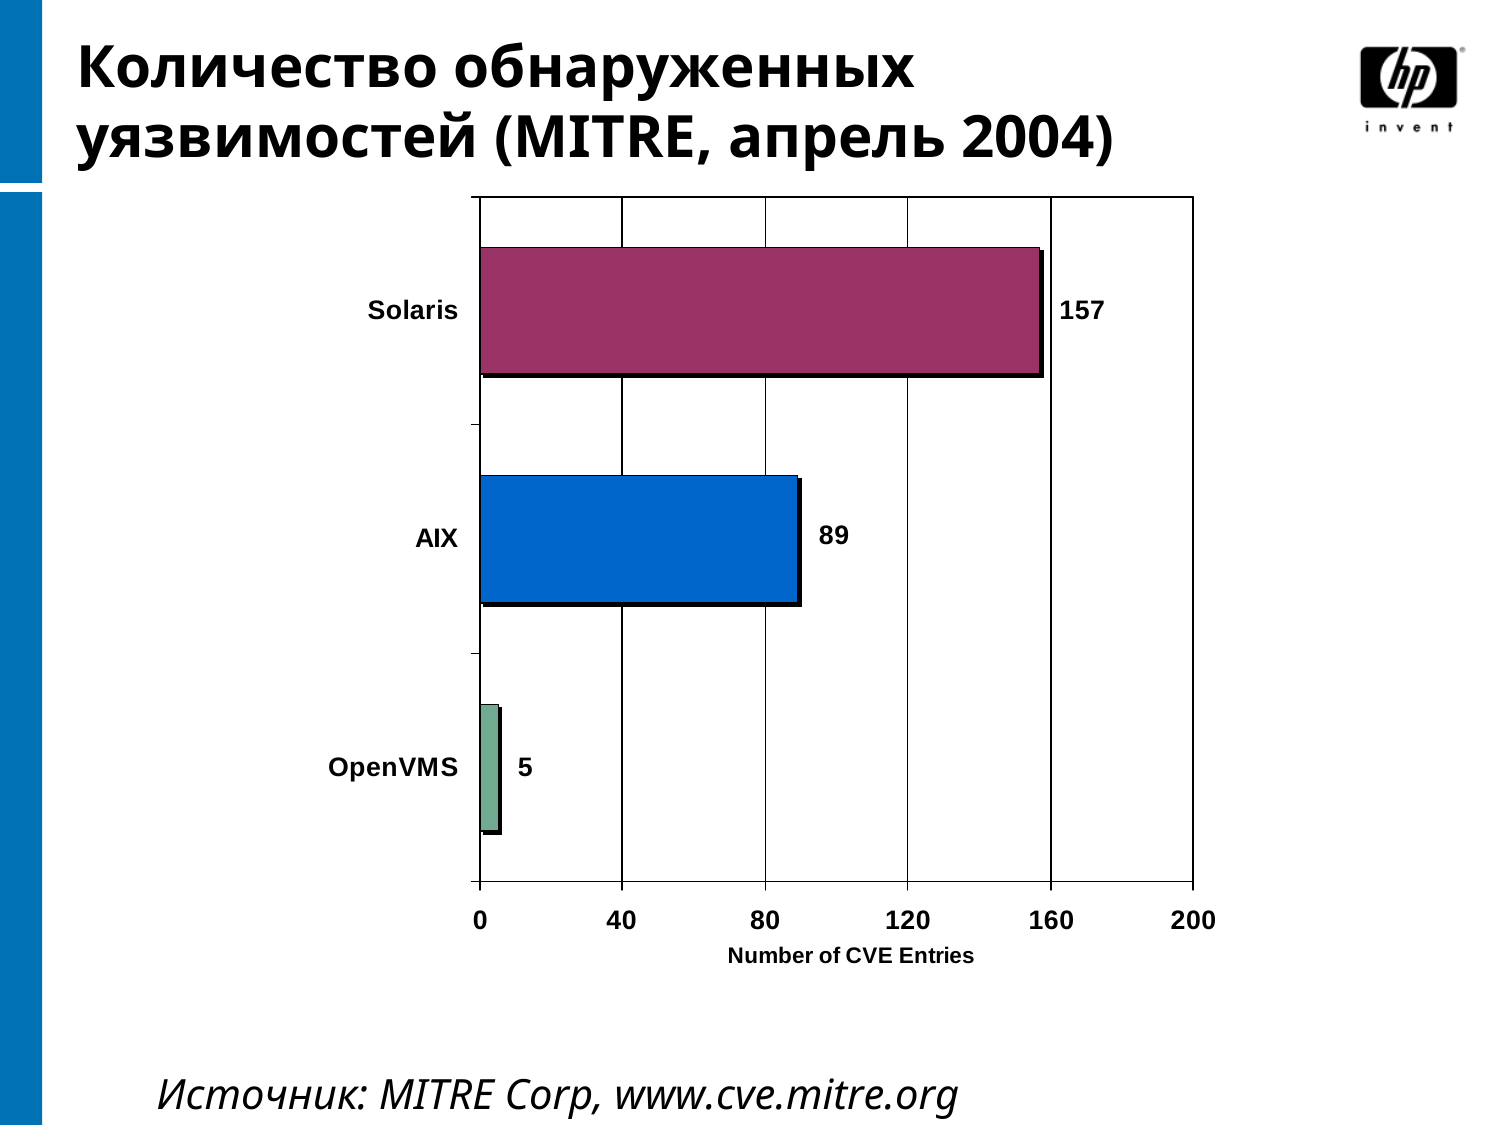

Количество обнаруженных уязвимостей (MITRE, апрель 2004)
Источник: MITRE Corp, www.cve.mitre.org